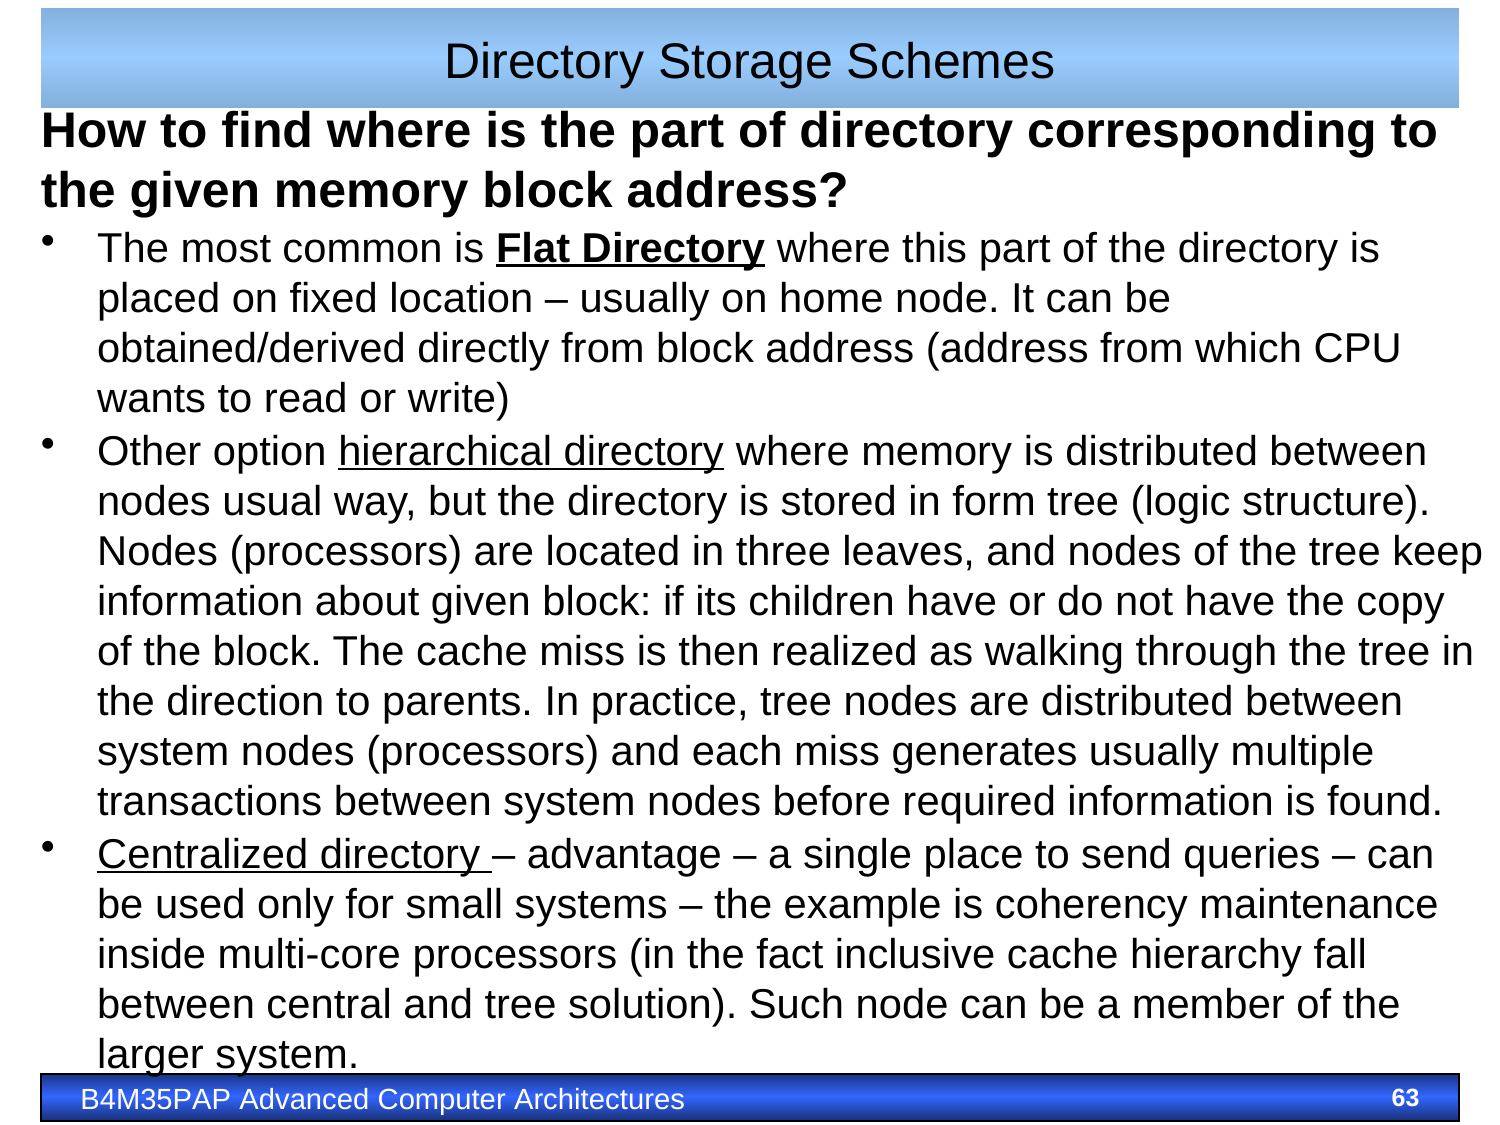

# Directory Storage Schemes
How to find where is the part of directory corresponding to the given memory block address?
The most common is Flat Directory where this part of the directory is placed on fixed location – usually on home node. It can be obtained/derived directly from block address (address from which CPU wants to read or write)
Other option hierarchical directory where memory is distributed between nodes usual way, but the directory is stored in form tree (logic structure). Nodes (processors) are located in three leaves, and nodes of the tree keep information about given block: if its children have or do not have the copy of the block. The cache miss is then realized as walking through the tree in the direction to parents. In practice, tree nodes are distributed between system nodes (processors) and each miss generates usually multiple transactions between system nodes before required information is found.
Centralized directory – advantage – a single place to send queries – can be used only for small systems – the example is coherency maintenance inside multi-core processors (in the fact inclusive cache hierarchy fall between central and tree solution). Such node can be a member of the larger system.